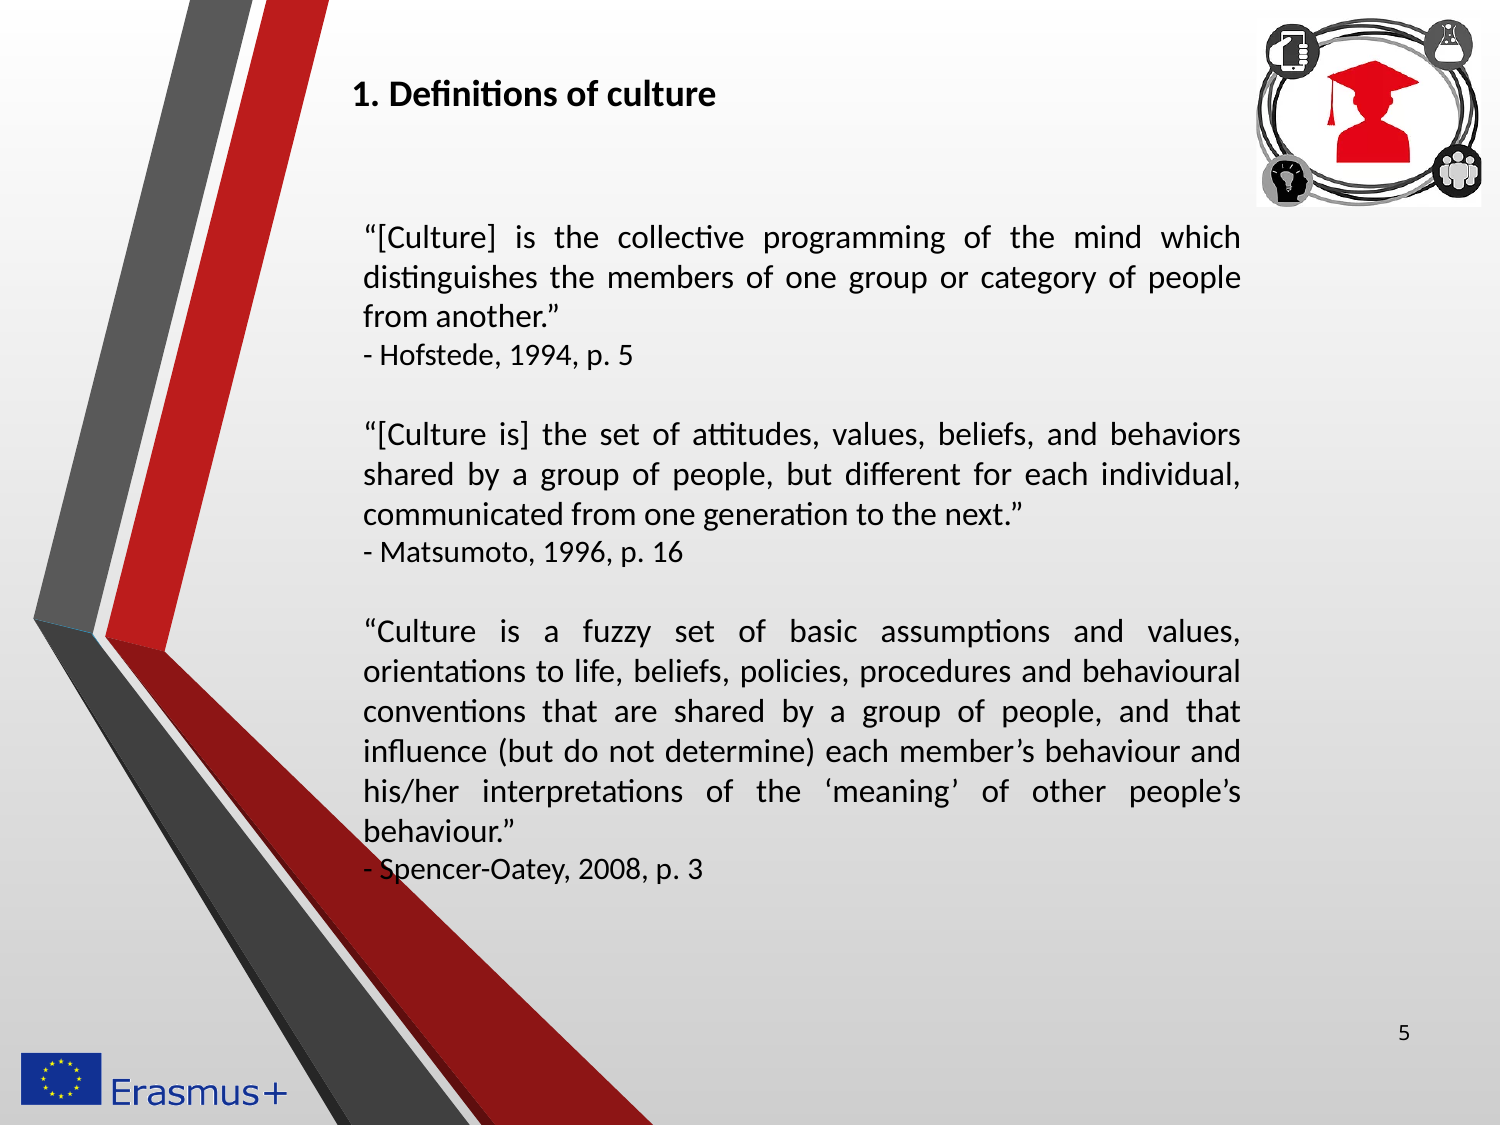

1. Definitions of culture
“[Culture] is the collective programming of the mind which distinguishes the members of one group or category of people from another.”
- Hofstede, 1994, p. 5
“[Culture is] the set of attitudes, values, beliefs, and behaviors shared by a group of people, but different for each individual, communicated from one generation to the next.”
- Matsumoto, 1996, p. 16
“Culture is a fuzzy set of basic assumptions and values, orientations to life, beliefs, policies, procedures and behavioural conventions that are shared by a group of people, and that influence (but do not determine) each member’s behaviour and his/her interpretations of the ‘meaning’ of other people’s behaviour.”
- Spencer-Oatey, 2008, p. 3